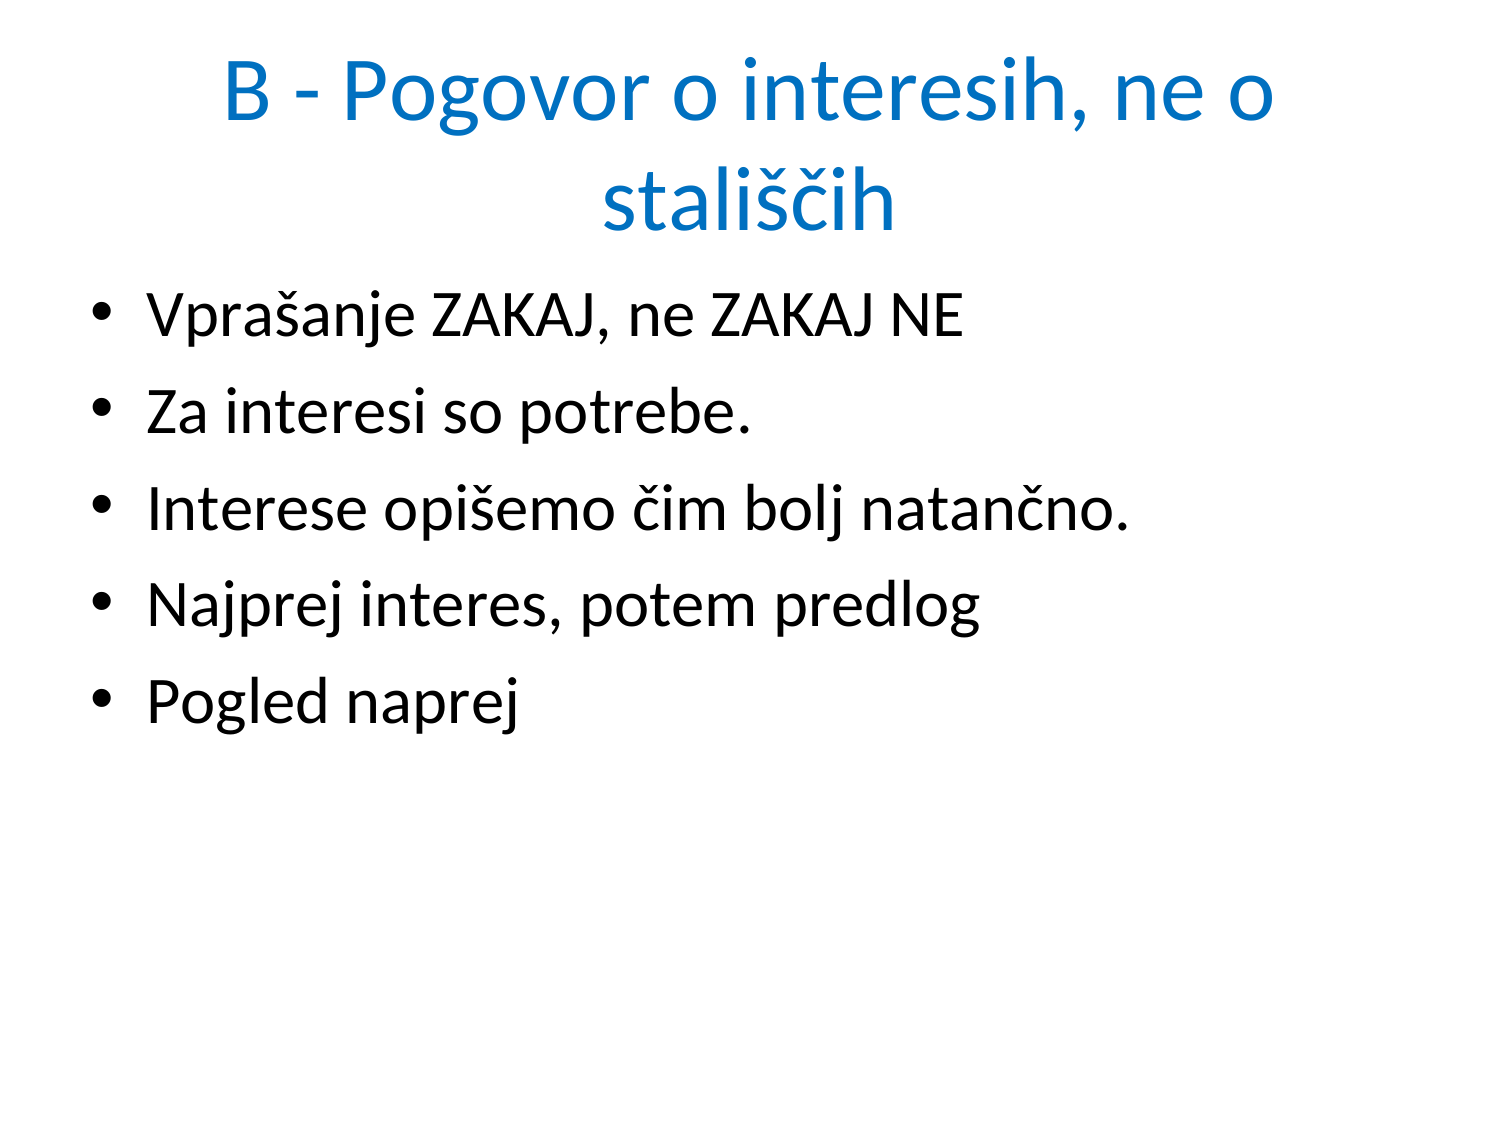

# B - Pogovor o interesih, ne o stališčih
Vprašanje ZAKAJ, ne ZAKAJ NE
Za interesi so potrebe.
Interese opišemo čim bolj natančno.
Najprej interes, potem predlog
Pogled naprej